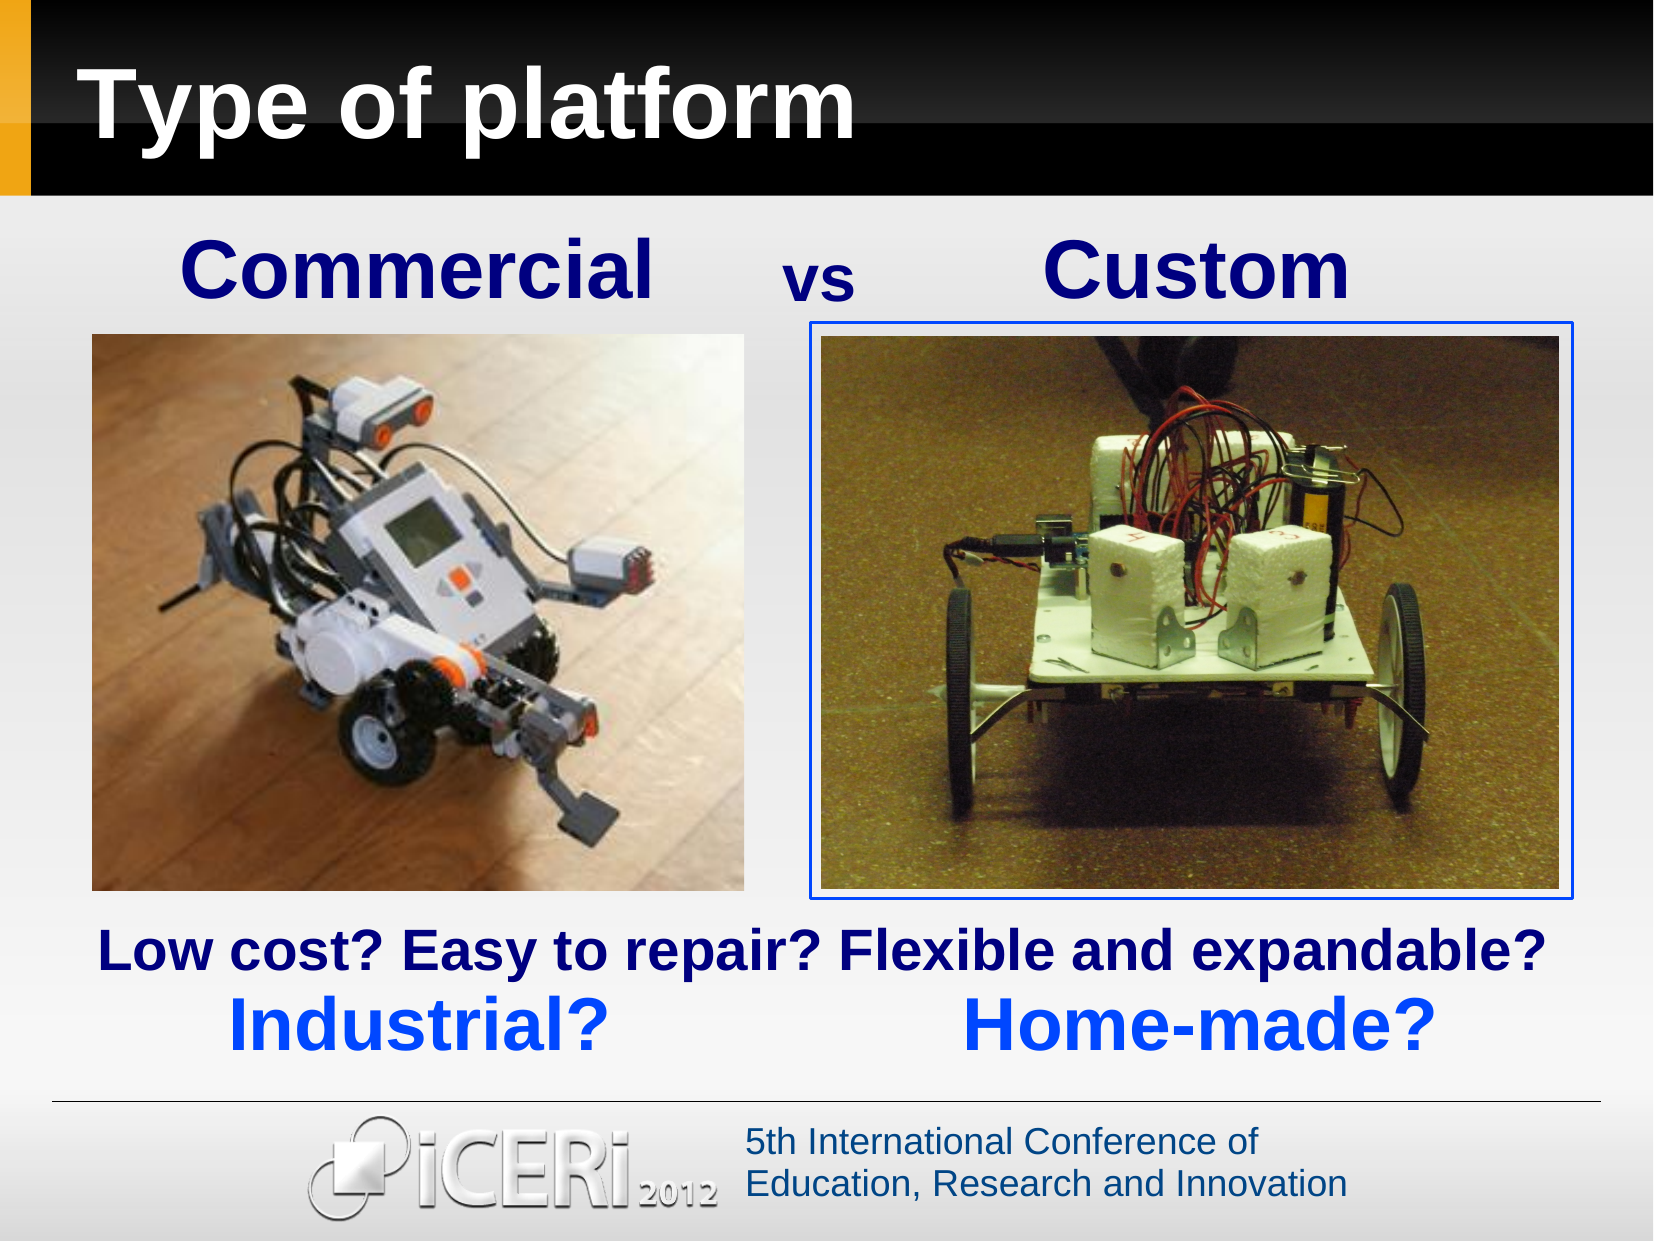

# Type of platform
Commercial
Custom
vs
Low cost? Easy to repair? Flexible and expandable?
 Industrial? Home-made?
5th International Conference of
Education, Research and Innovation